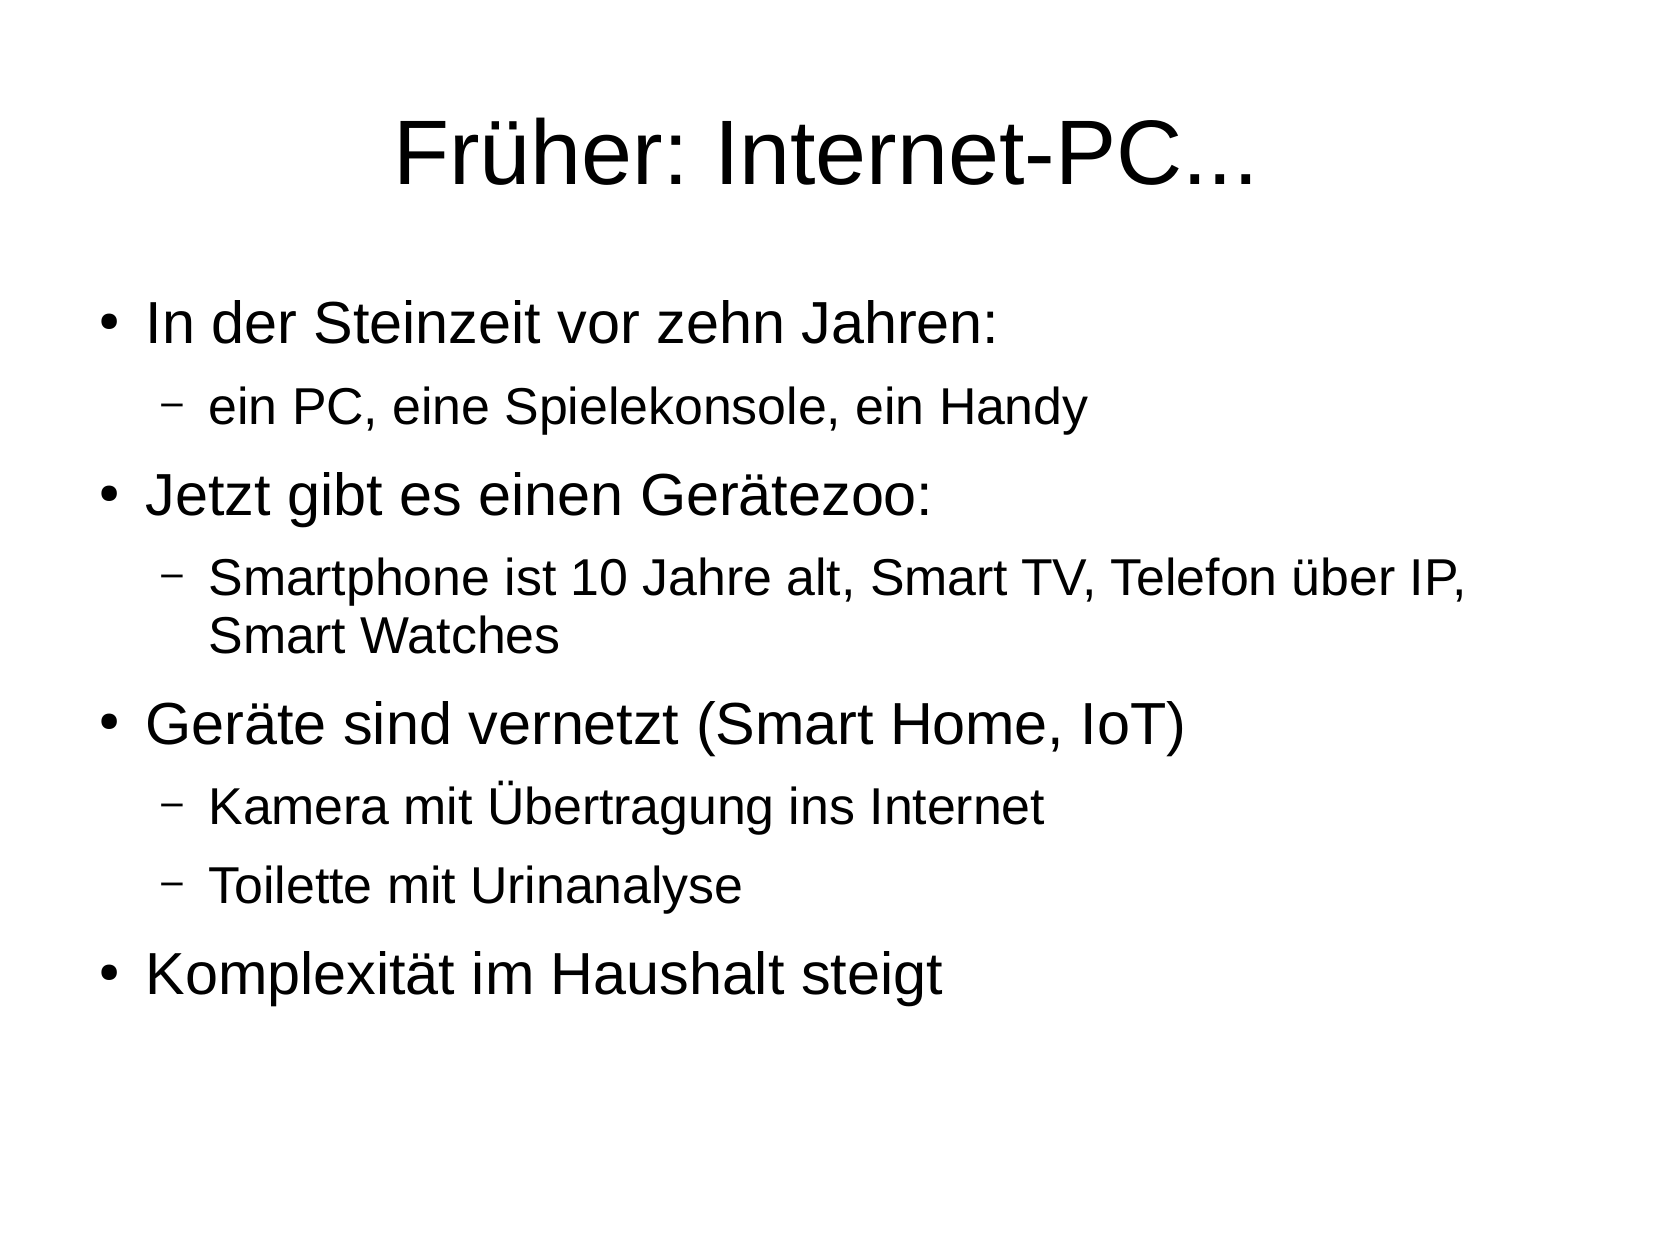

# Früher: Internet-PC...
In der Steinzeit vor zehn Jahren:
ein PC, eine Spielekonsole, ein Handy
Jetzt gibt es einen Gerätezoo:
Smartphone ist 10 Jahre alt, Smart TV, Telefon über IP, Smart Watches
Geräte sind vernetzt (Smart Home, IoT)
Kamera mit Übertragung ins Internet
Toilette mit Urinanalyse
Komplexität im Haushalt steigt